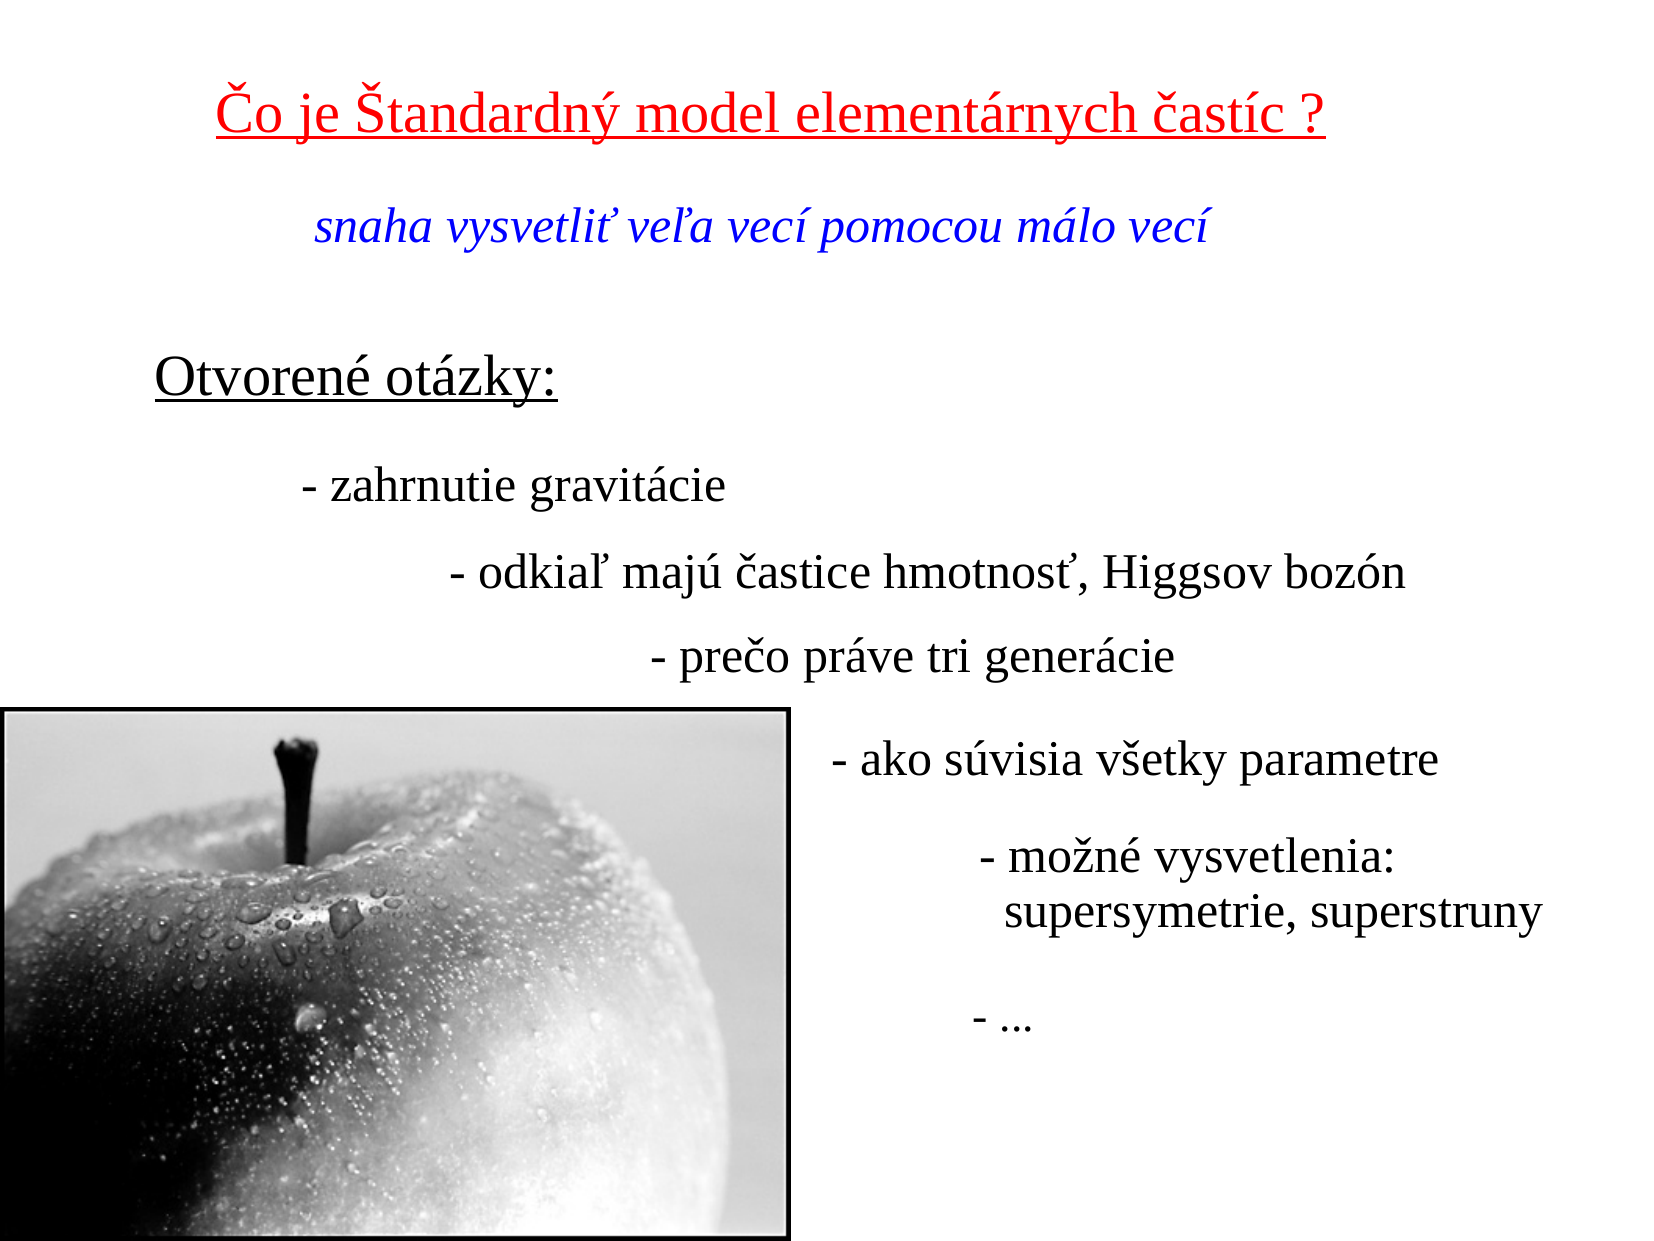

Čo je Štandardný model elementárnych častíc ?
snaha vysvetliť veľa vecí pomocou málo vecí
Otvorené otázky:
- zahrnutie gravitácie
- odkiaľ majú častice hmotnosť, Higgsov bozón
- prečo práve tri generácie
- ako súvisia všetky parametre
- možné vysvetlenia:
 supersymetrie, superstruny
- ...